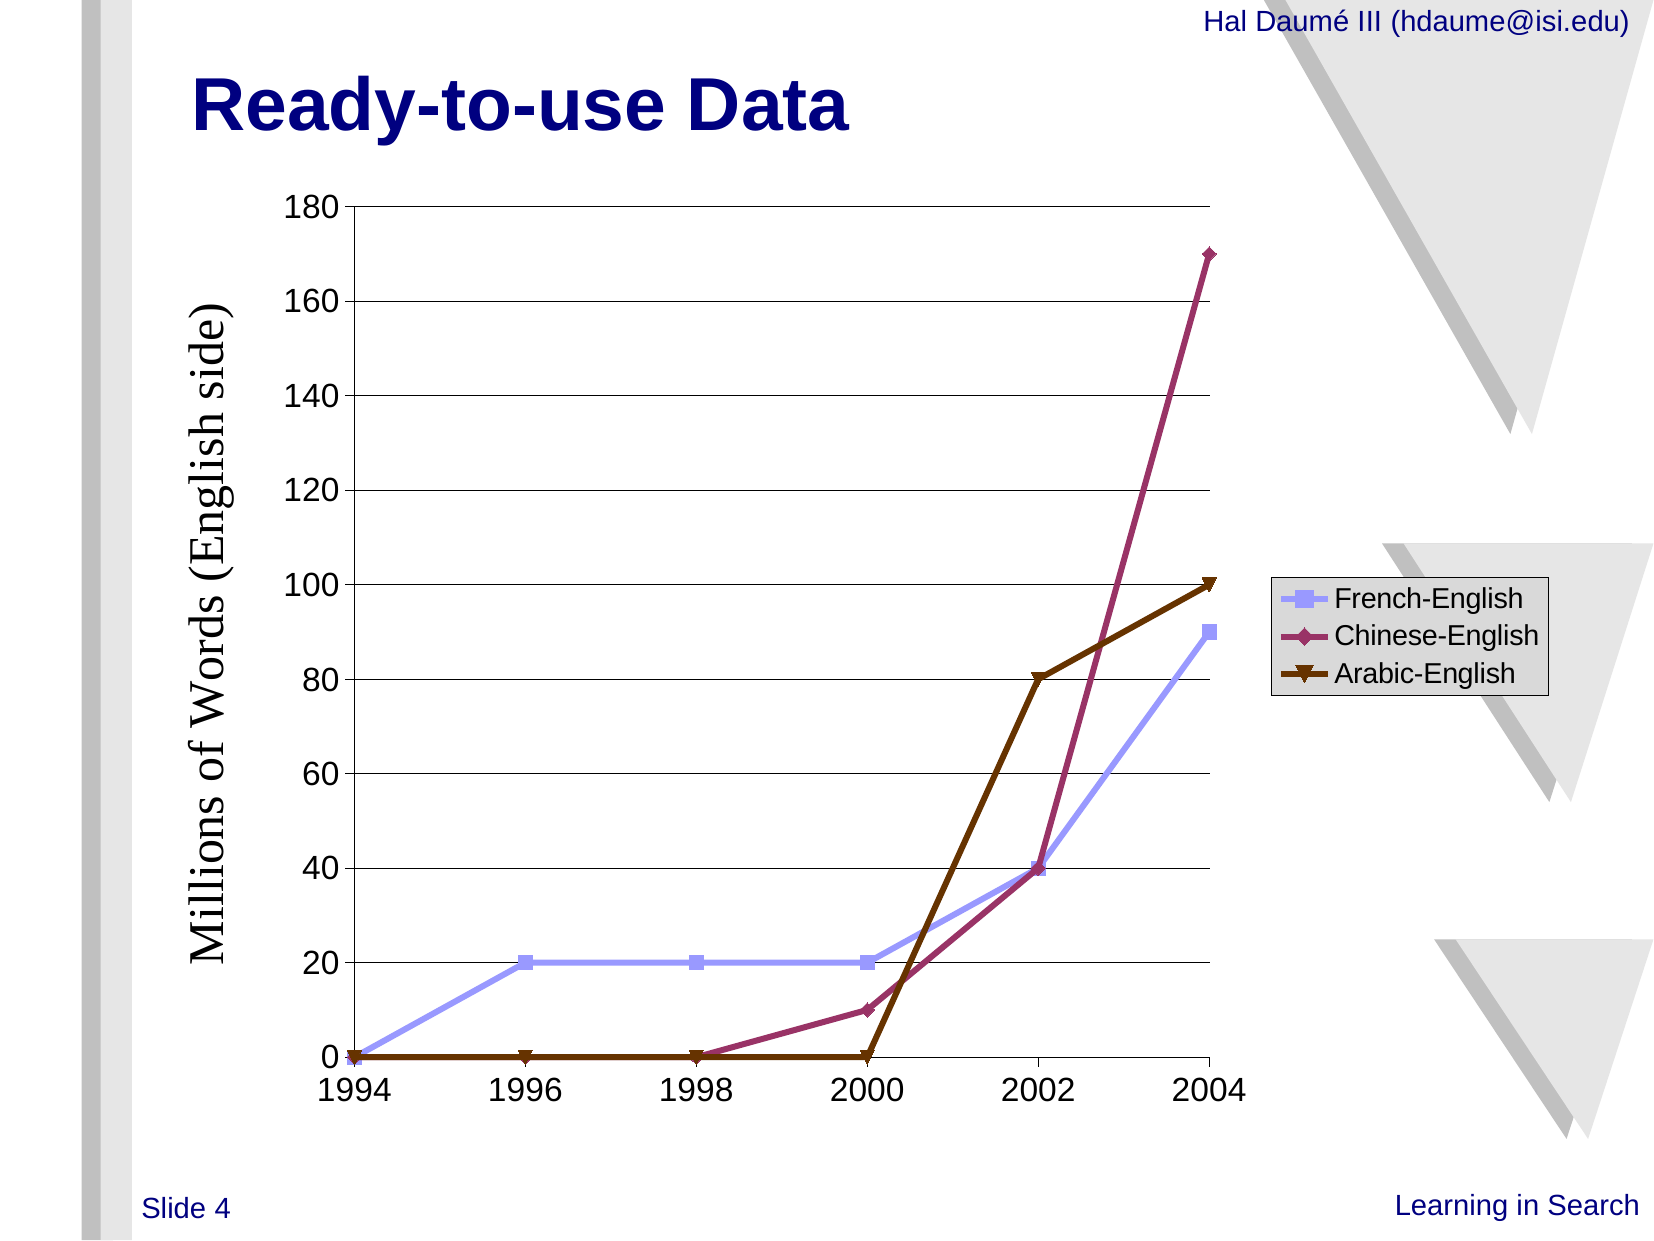

# Ready-to-use Data
### Chart
| Category | French-English | Chinese-English | Arabic-English |
|---|---|---|---|
| 1994 | 0.0 | 0.0 | 0.0 |
| 1996 | 20.0 | 0.0 | 0.0 |
| 1998 | 20.0 | 0.0 | 0.0 |
| 2000 | 20.0 | 10.0 | 0.0 |
| 2002 | 40.0 | 40.0 | 80.0 |
| 2004 | 90.0 | 170.0 | 100.0 |Millions of Words (English side)